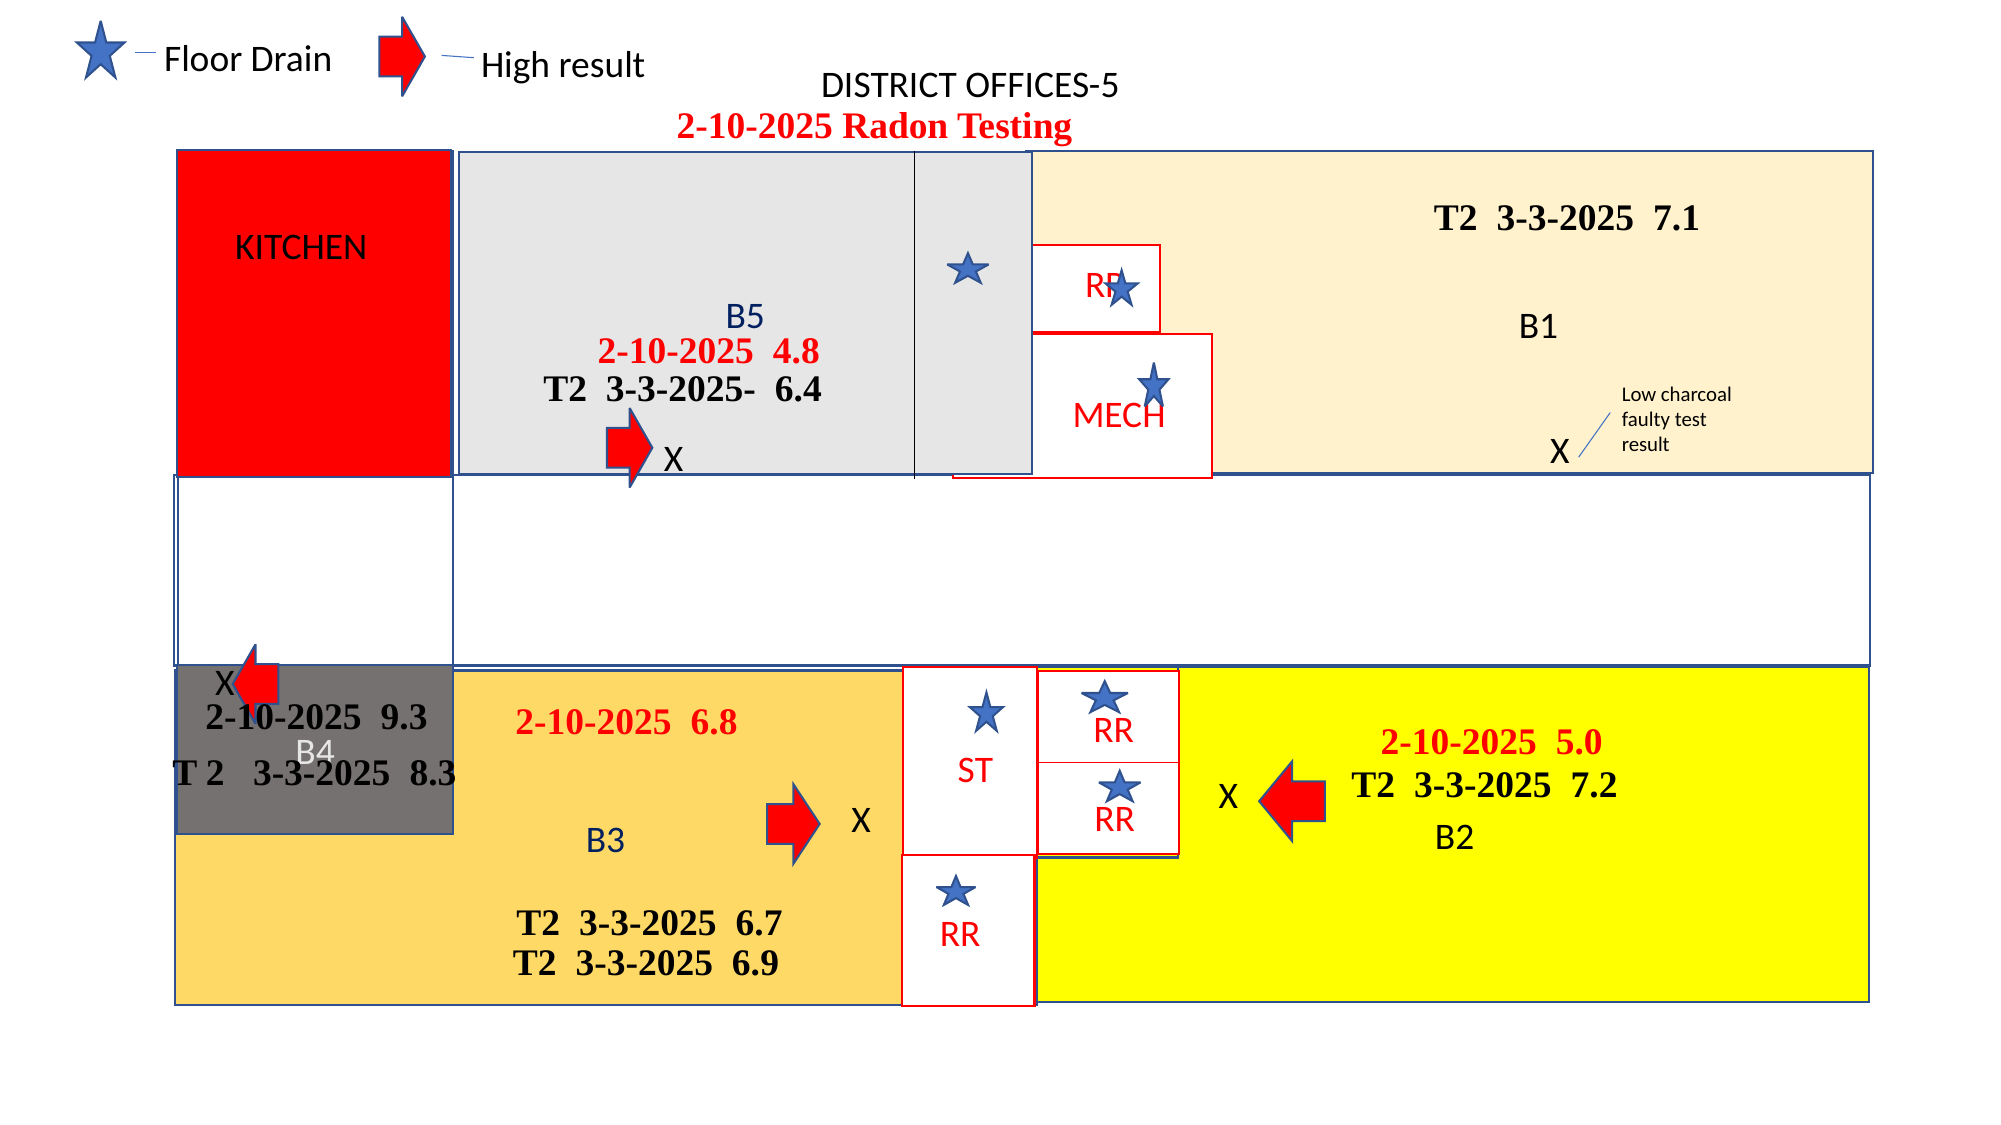

Floor Drain
High result
DISTRICT OFFICES-5
2-10-2025 Radon Testing
B5
 T2 3-3-2025 7.1
KITCHEN
RR
B1
2-10-2025 4.8
T2 3-3-2025- 6.4
Low charcoal faulty test result
MECH
X
X
X
B4
B3
2-10-2025 9.3
2-10-2025 6.8
RR
2-10-2025 5.0
ST
T 2 3-3-2025 8.3
T2 3-3-2025 7.2
X
RR
X
B2
T2 3-3-2025 6.7
RR
T2 3-3-2025 6.9